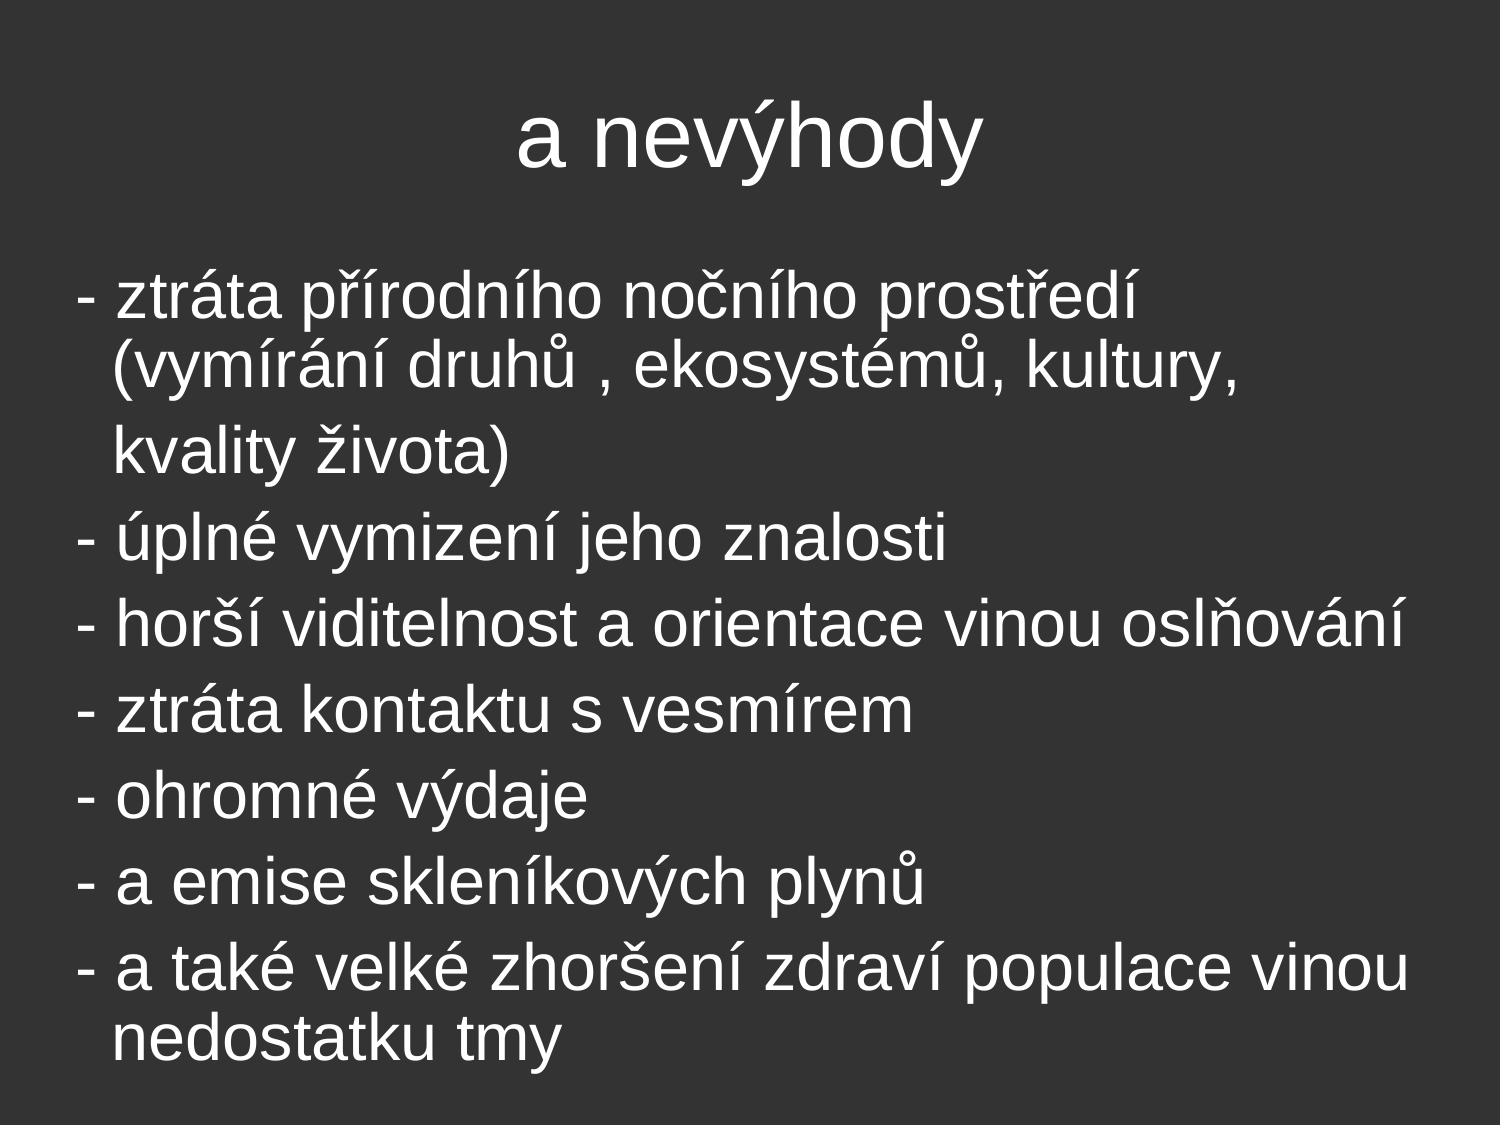

# a nevýhody
- ztráta přírodního nočního prostředí   (vymírání druhů , ekosystémů, kultury,
  kvality života)
- úplné vymizení jeho znalosti
- horší viditelnost a orientace vinou oslňování
- ztráta kontaktu s vesmírem
- ohromné výdaje
- a emise skleníkových plynů
- a také velké zhoršení zdraví populace vinou   nedostatku tmy